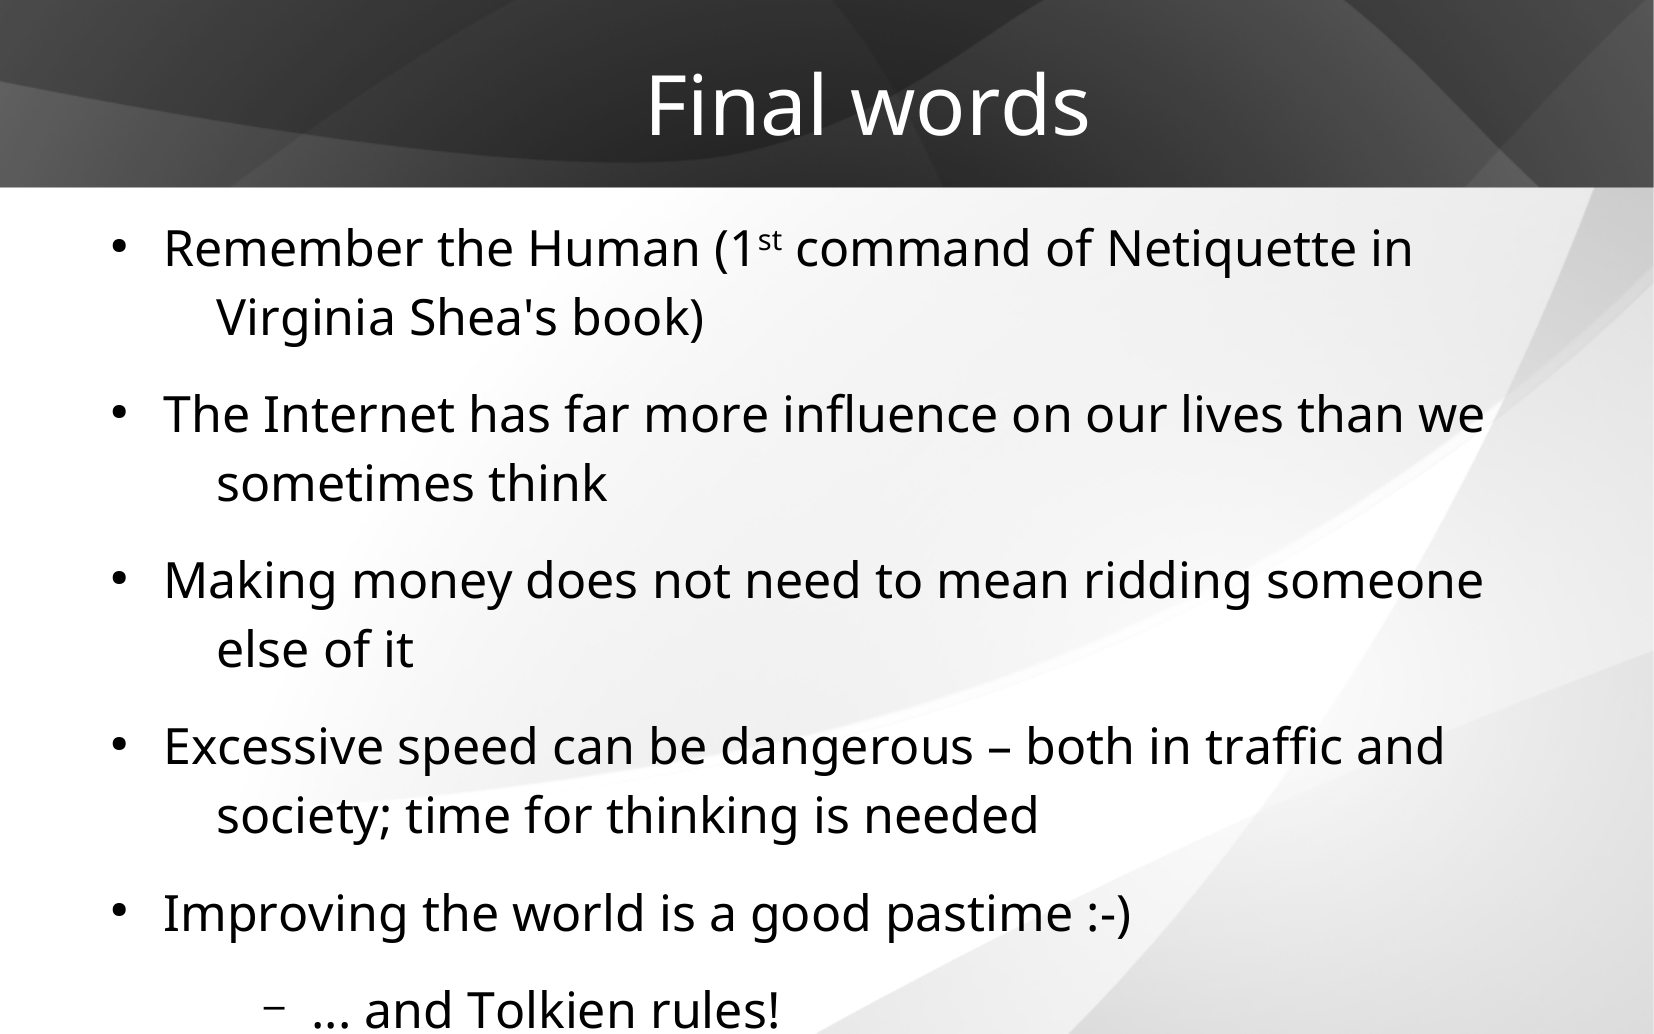

# Final words
Remember the Human (1st command of Netiquette in Virginia Shea's book)
The Internet has far more influence on our lives than we sometimes think
Making money does not need to mean ridding someone else of it
Excessive speed can be dangerous – both in traffic and society; time for thinking is needed
Improving the world is a good pastime :-)
... and Tolkien rules!